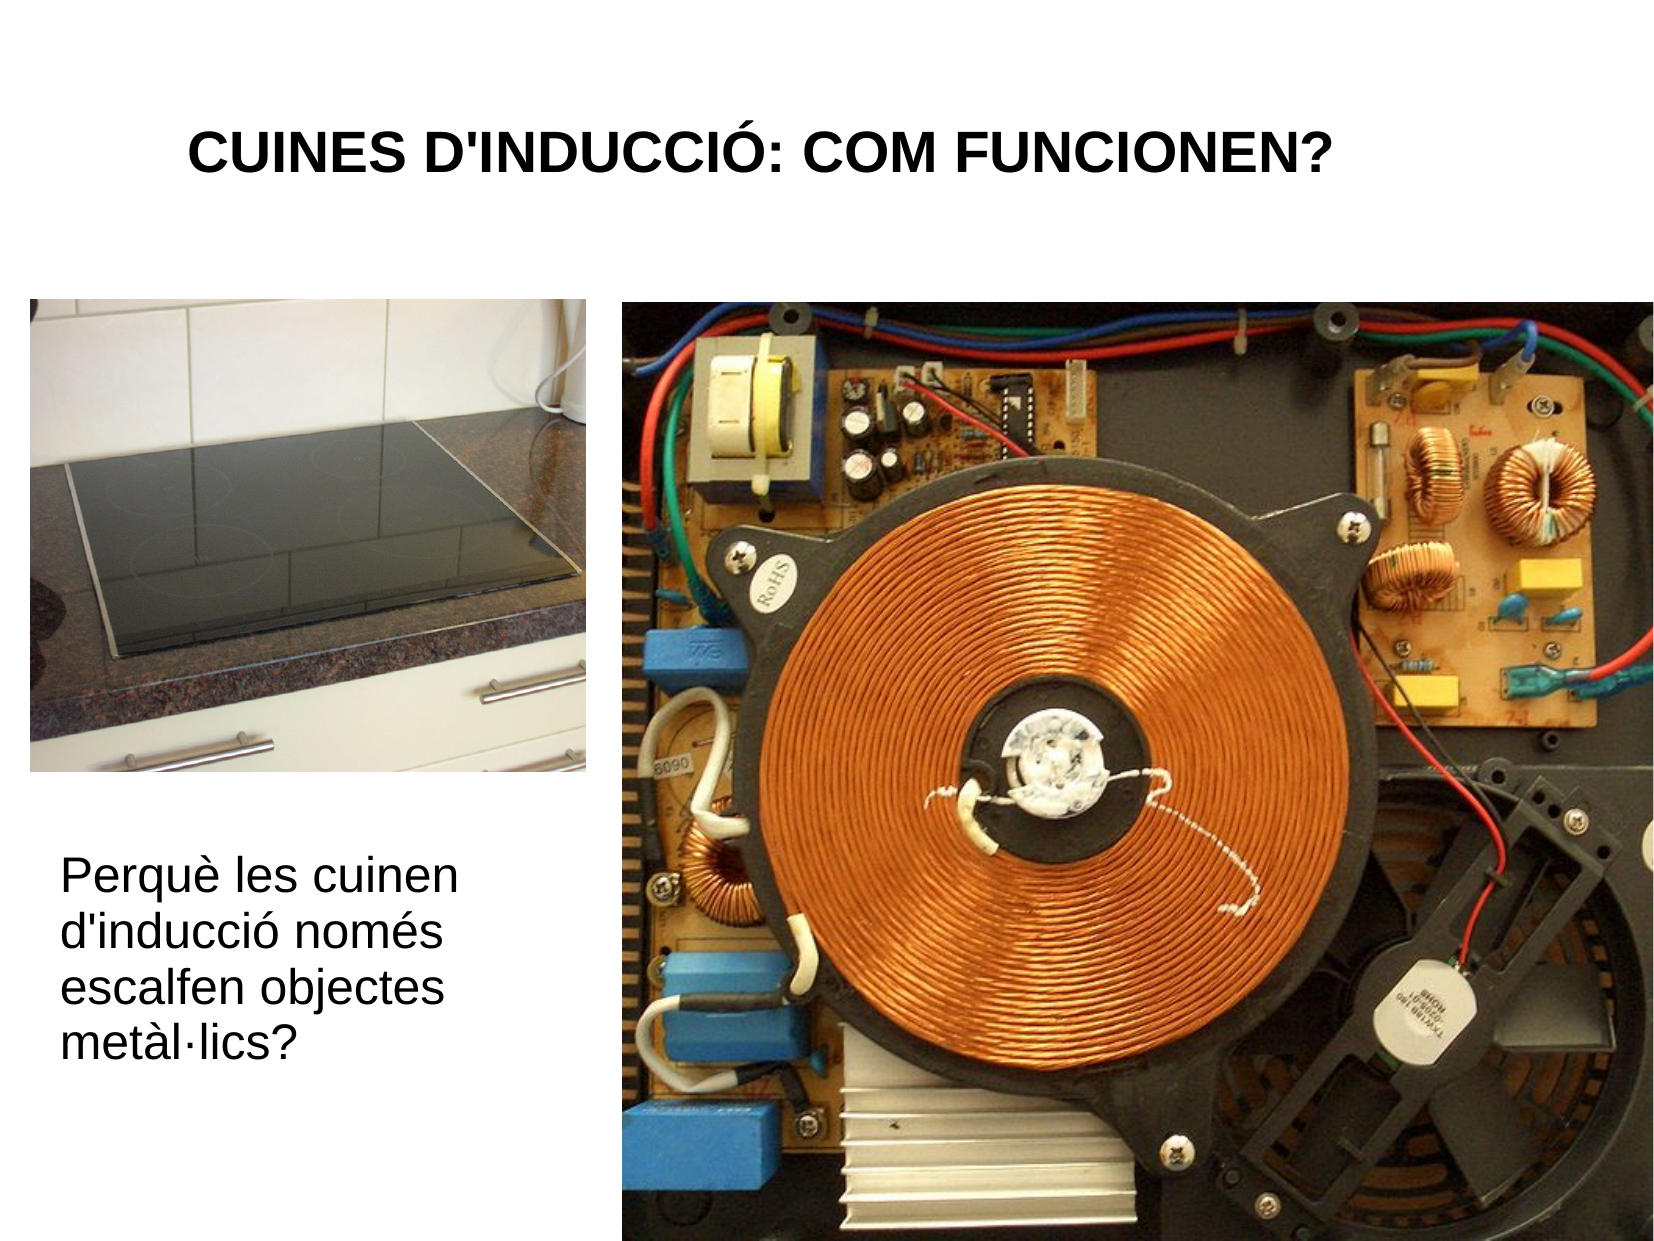

CUINES D'INDUCCIÓ: COM FUNCIONEN?
Perquè les cuinen d'inducció només escalfen objectes metàl·lics?
7